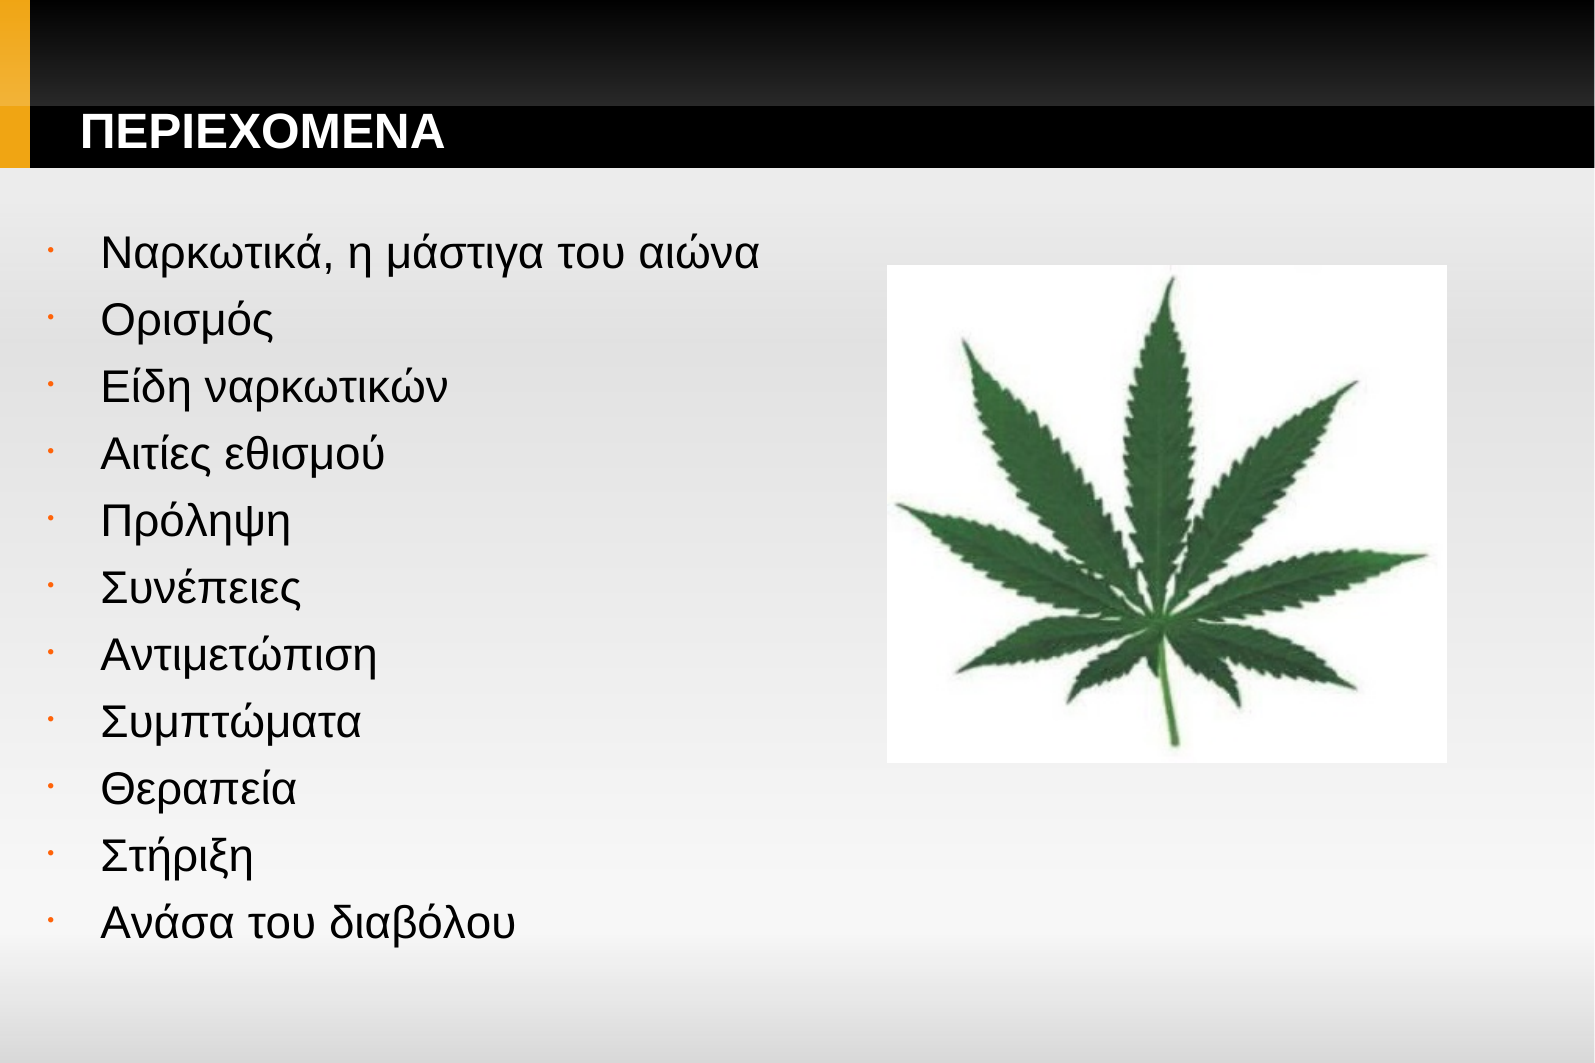

# ΠΕΡΙΕΧΟΜΕΝΑ
Ναρκωτικά, η μάστιγα του αιώνα
Ορισμός
Είδη ναρκωτικών
Αιτίες εθισμού
Πρόληψη
Συνέπειες
Αντιμετώπιση
Συμπτώματα
Θεραπεία
Στήριξη
Ανάσα του διαβόλου